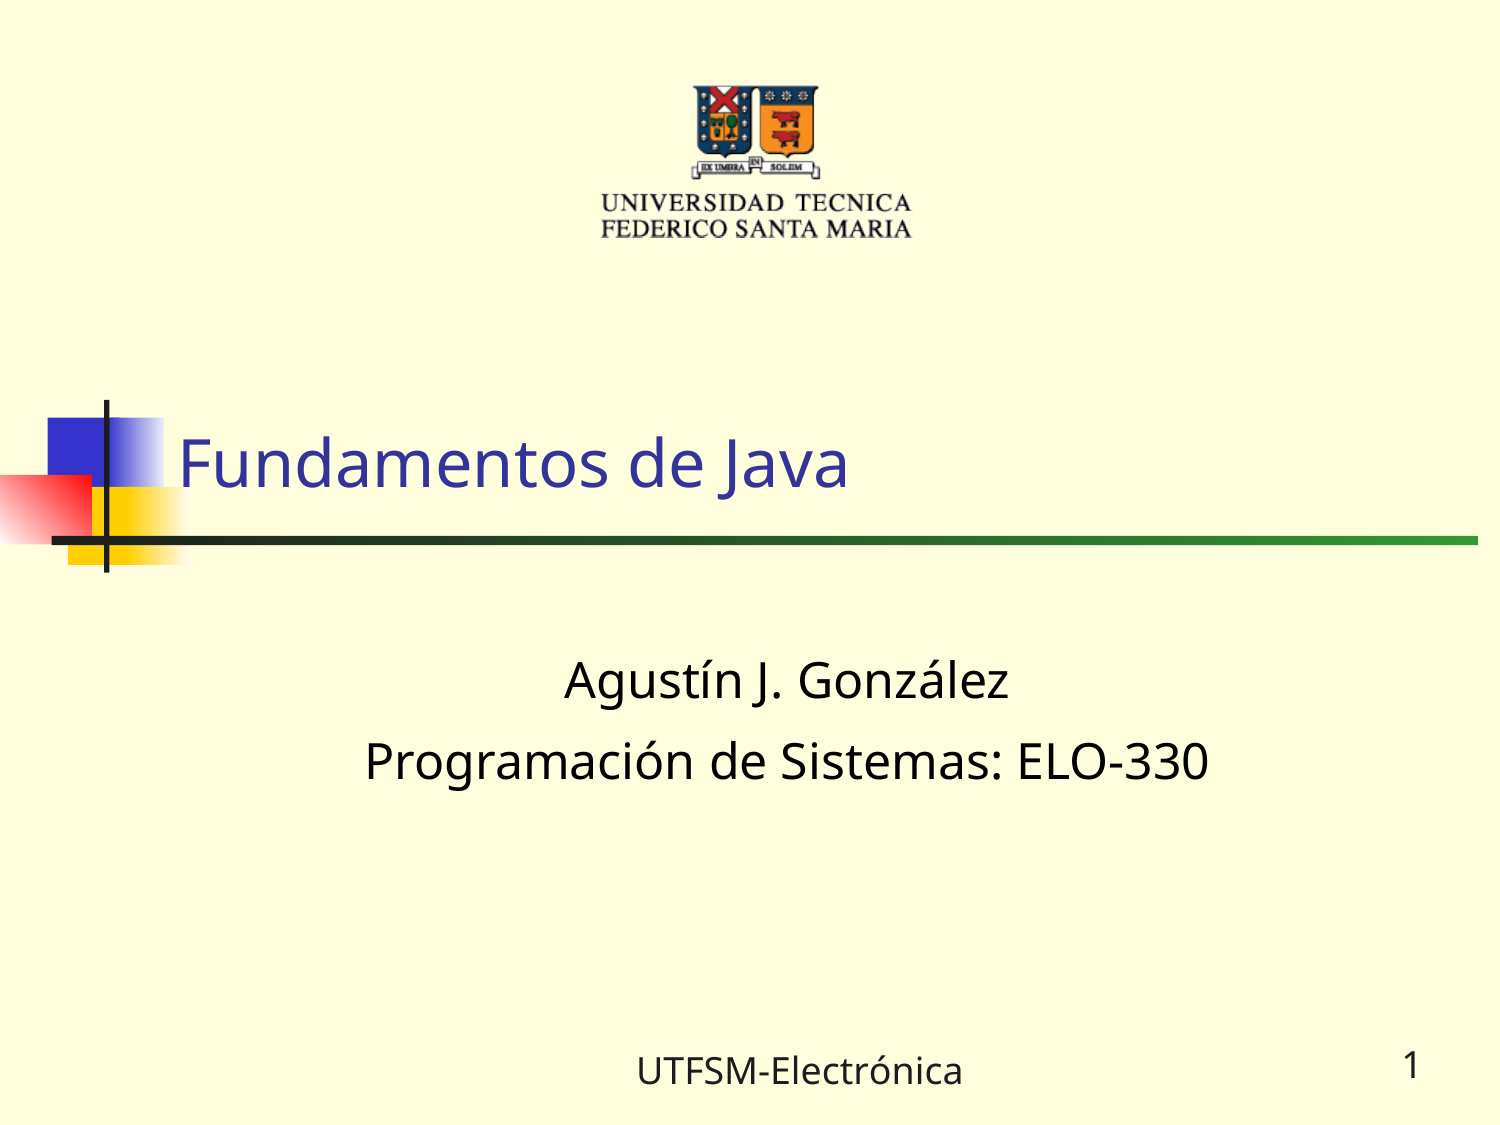

# Fundamentos de Java
Agustín J. González
Programación de Sistemas: ELO-330